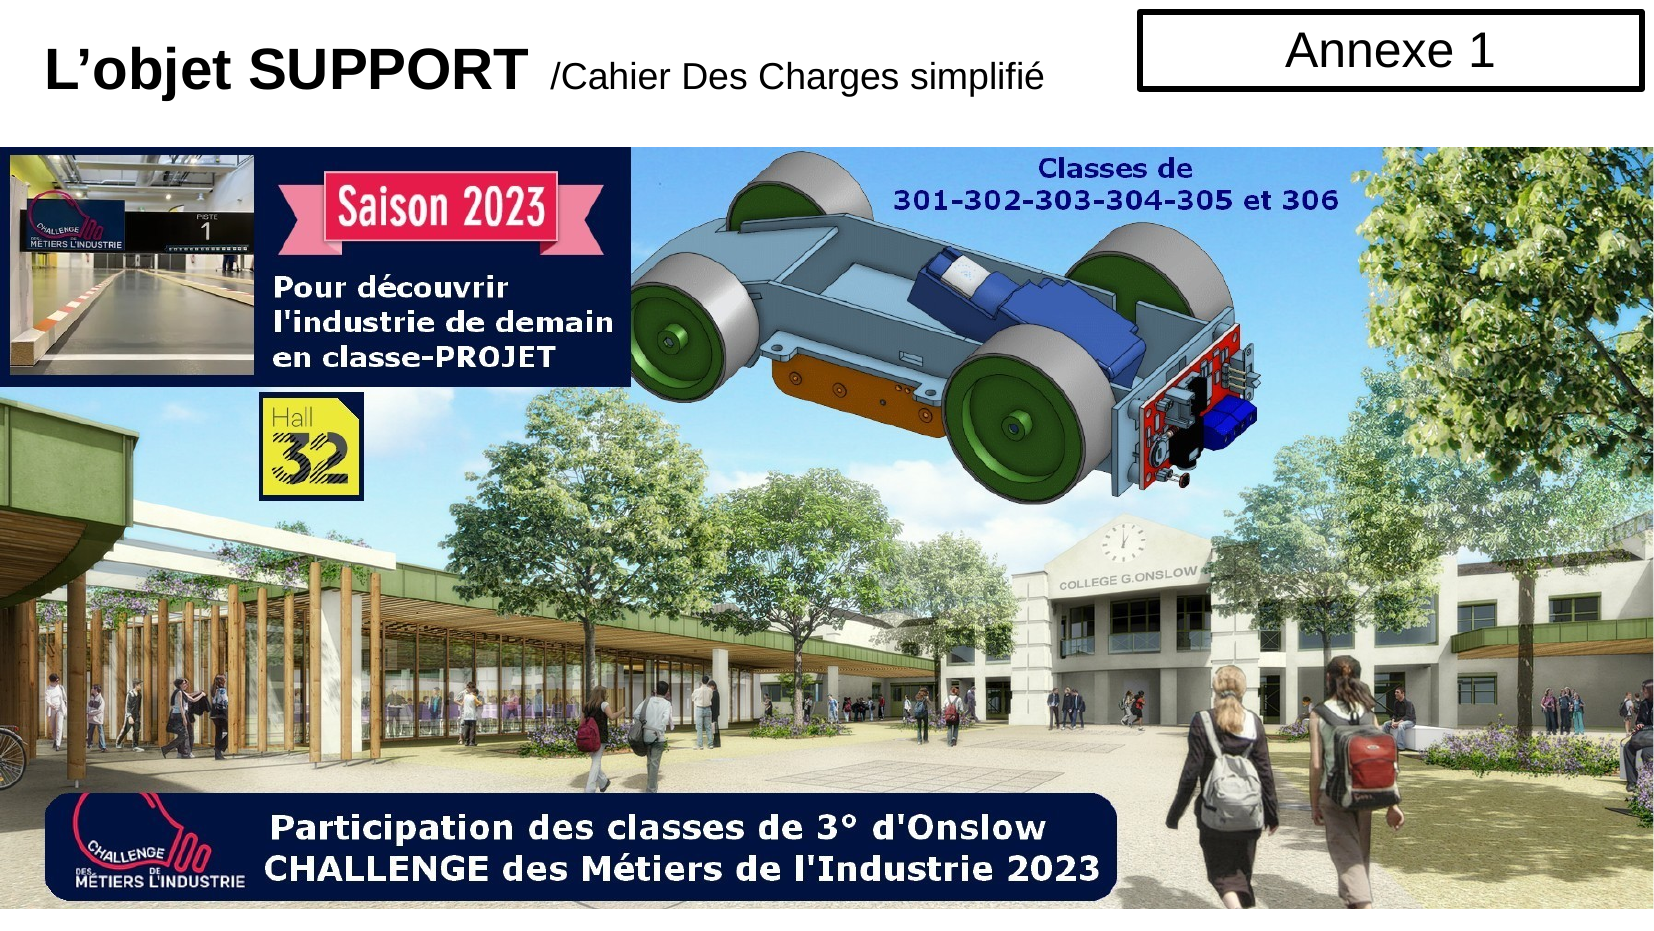

Annexe 1
L’objet SUPPORT /Cahier Des Charges simplifié